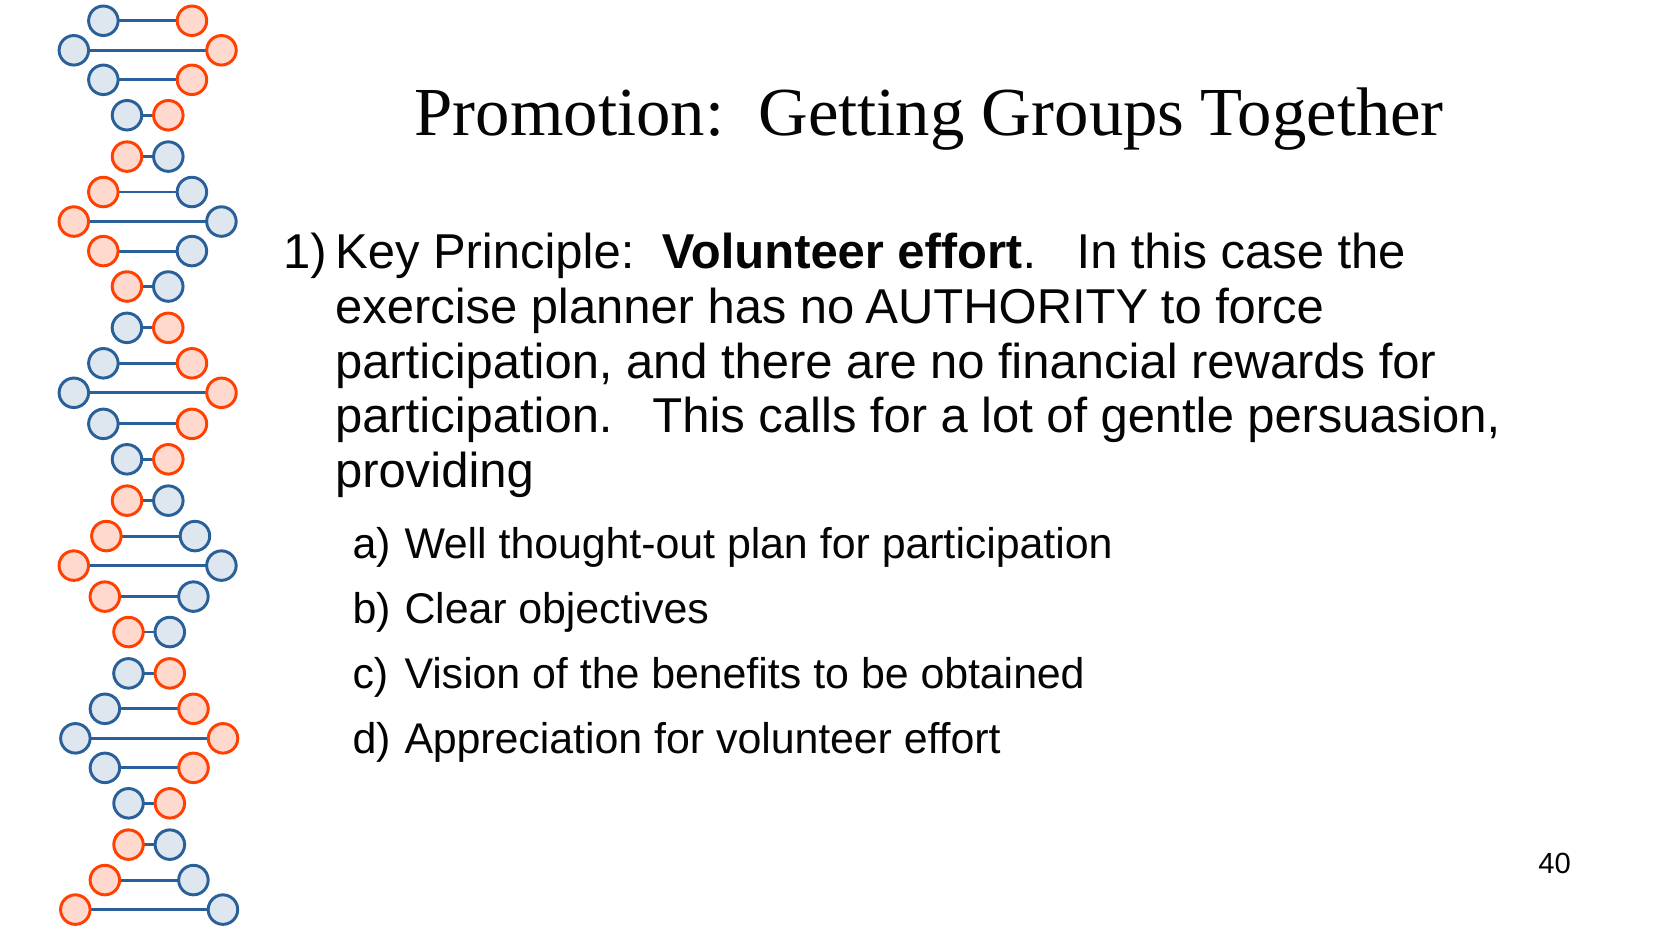

# Promotion: Getting Groups Together
Key Principle: Volunteer effort. In this case the exercise planner has no AUTHORITY to force participation, and there are no financial rewards for participation. This calls for a lot of gentle persuasion, providing
Well thought-out plan for participation
Clear objectives
Vision of the benefits to be obtained
Appreciation for volunteer effort
40